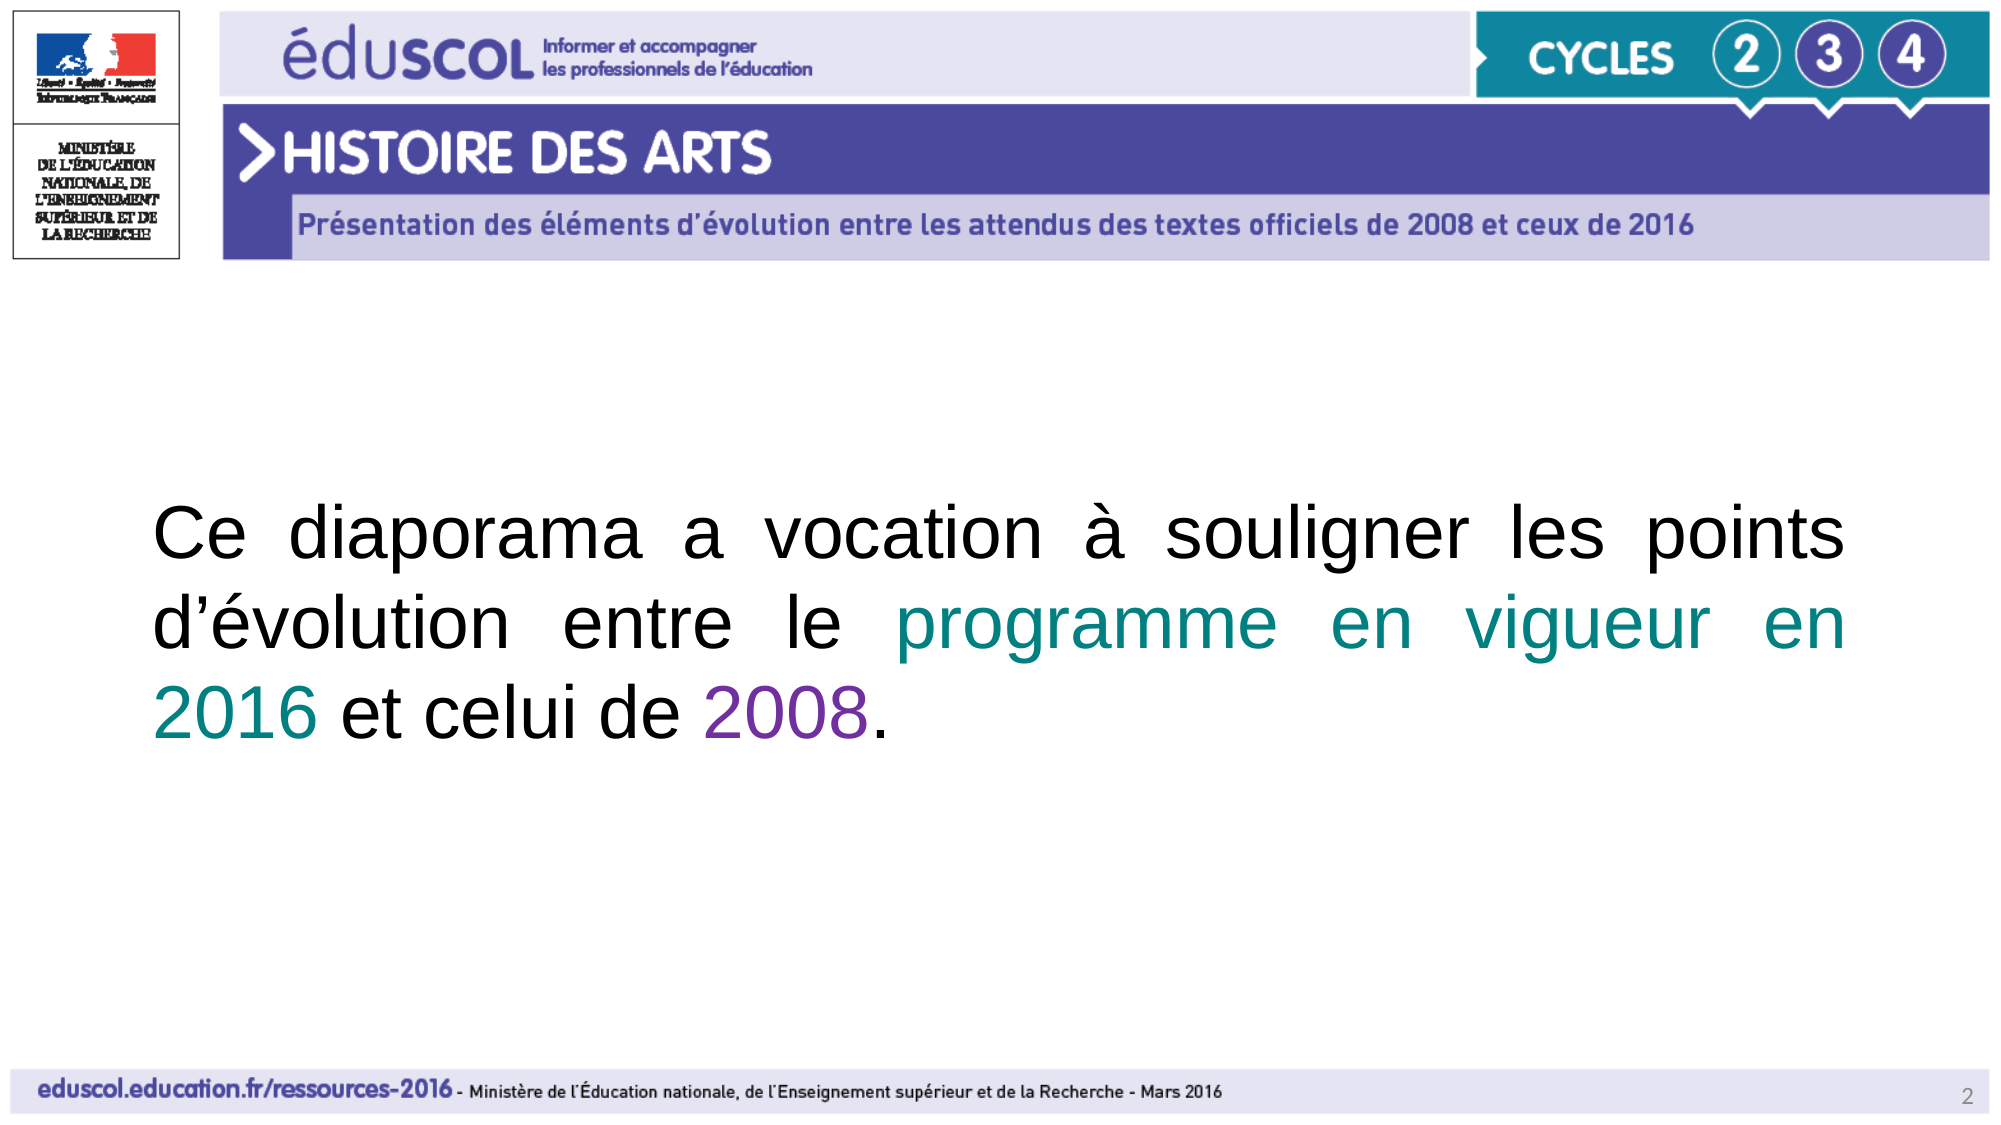

# Ce diaporama a vocation à souligner les points d’évolution entre le programme en vigueur en 2016 et celui de 2008.